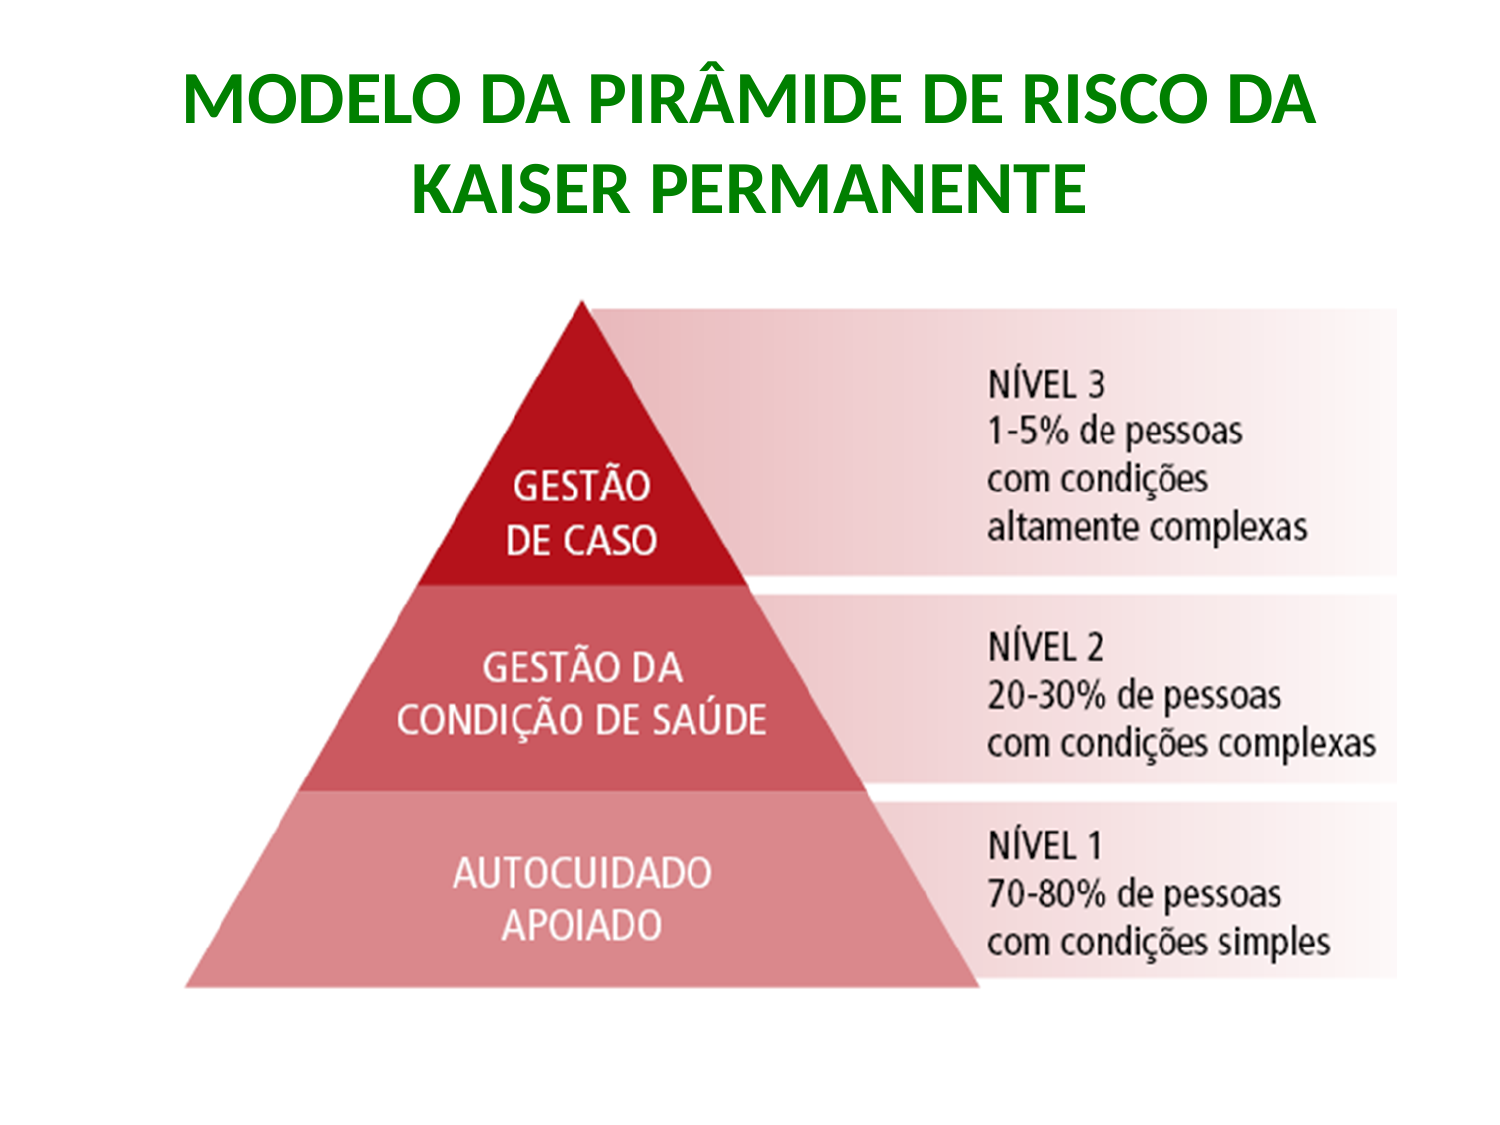

# MODELO DA PIRÂMIDE DE RISCO DA KAISER PERMANENTE